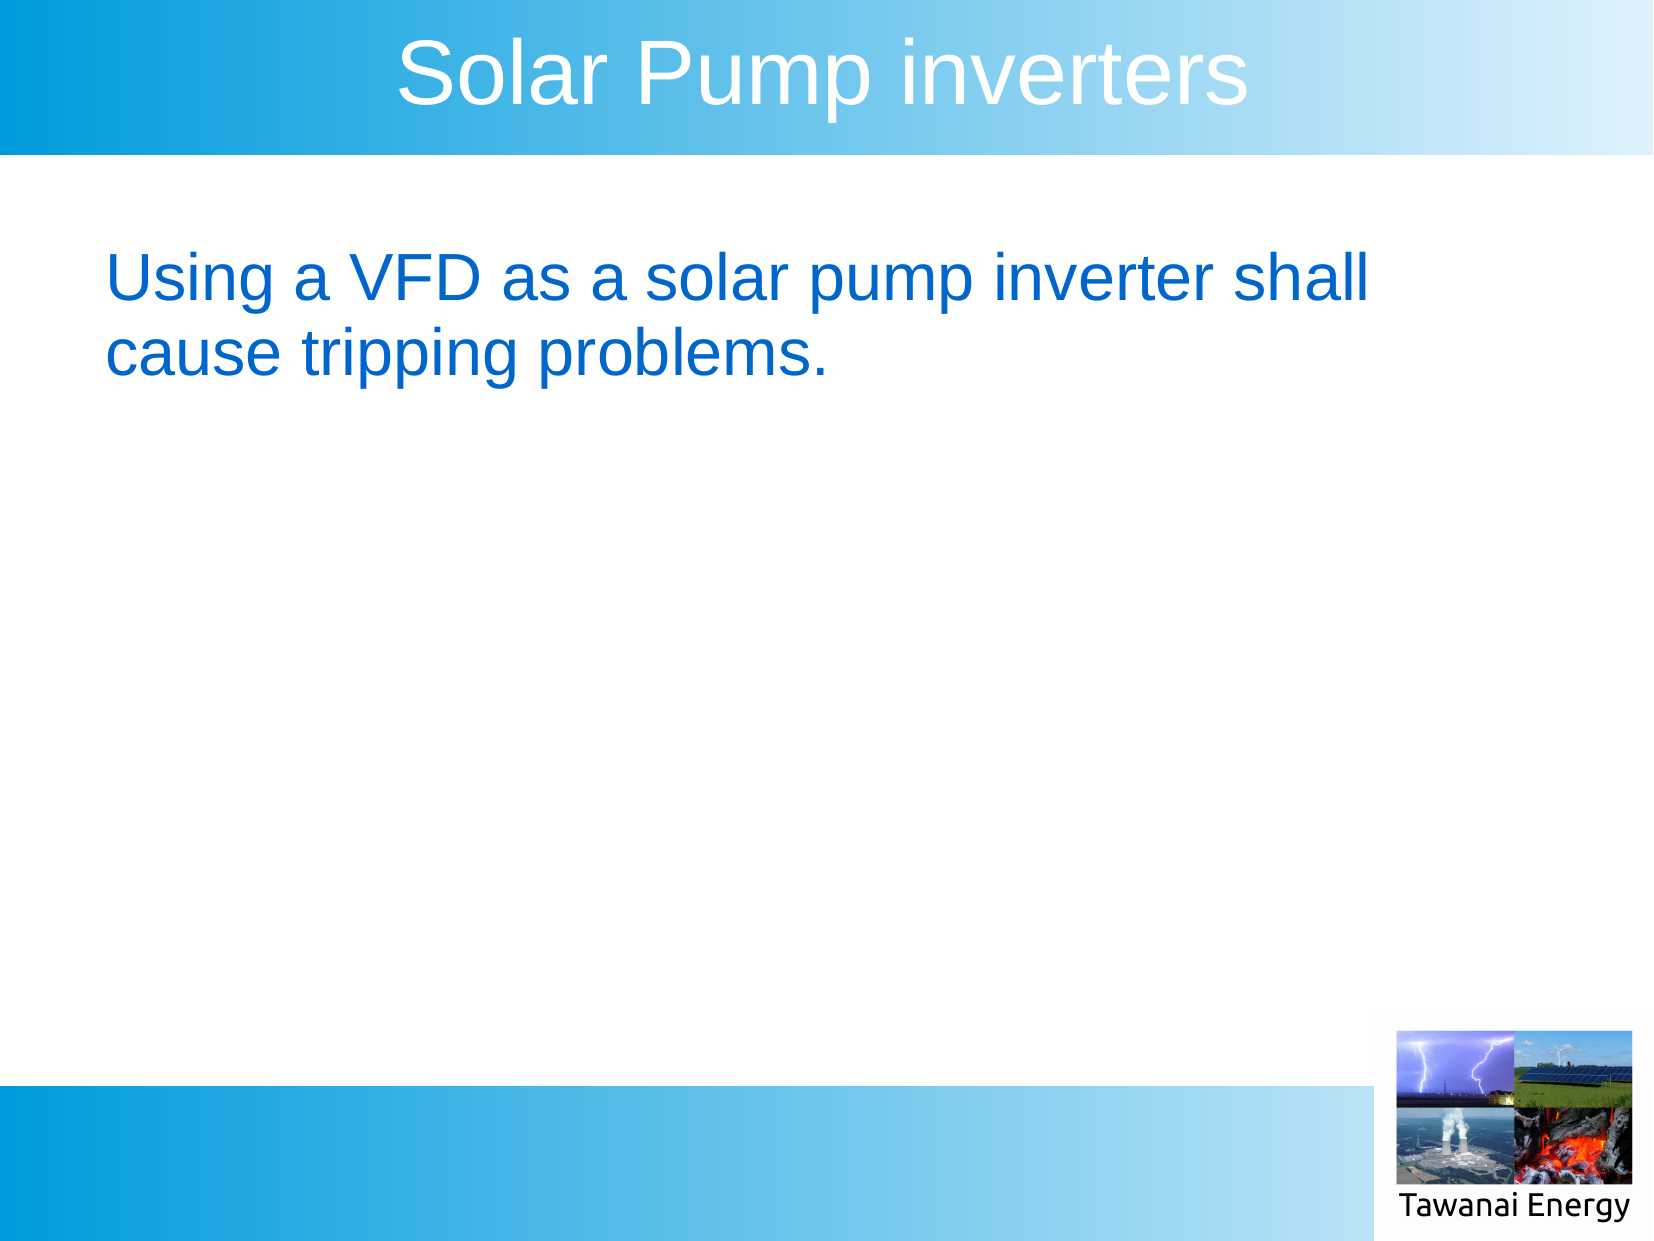

# Solar Pump inverters
Using a VFD as a solar pump inverter shall cause tripping problems.